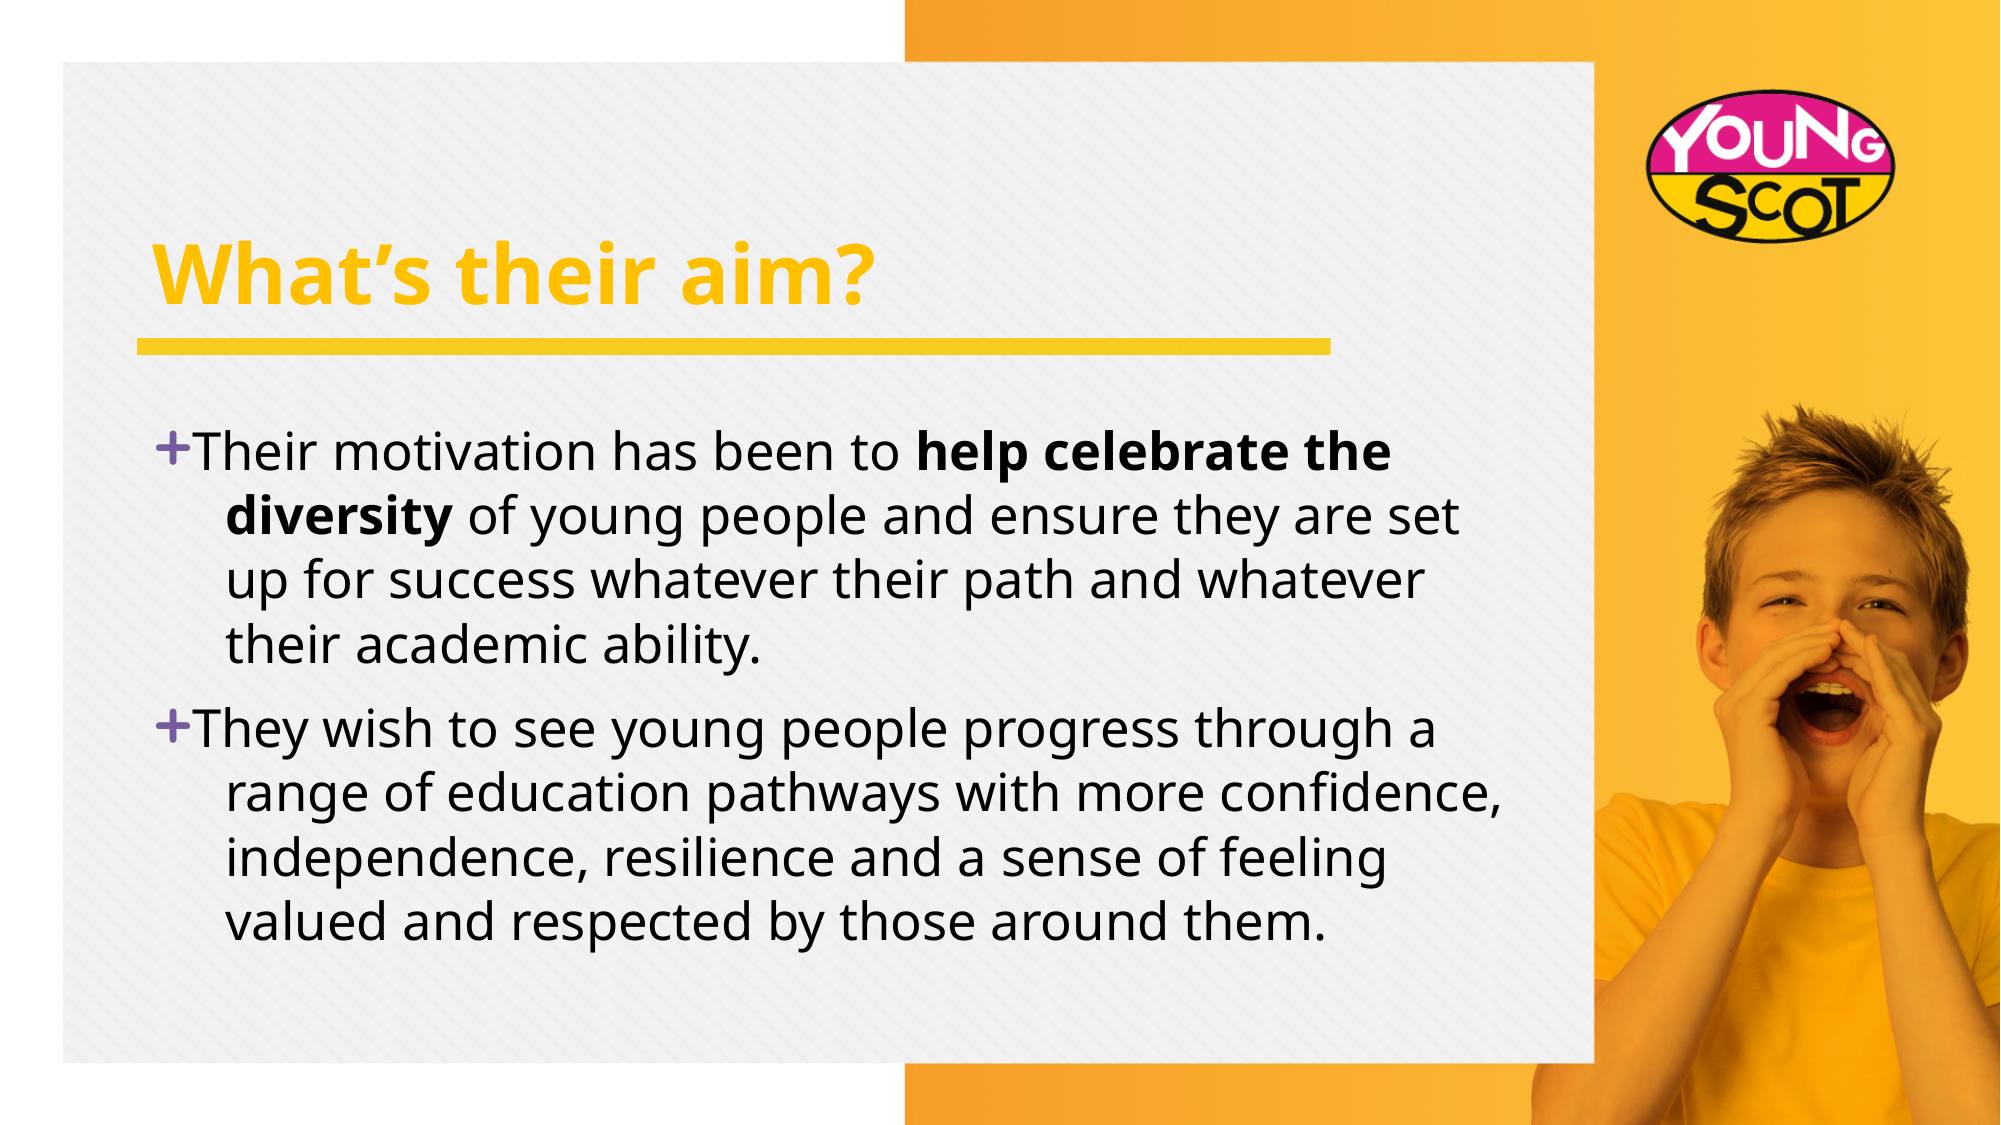

# What’s their aim?
Their motivation has been to help celebrate the diversity of young people and ensure they are set up for success whatever their path and whatever their academic ability.
They wish to see young people progress through a range of education pathways with more confidence, independence, resilience and a sense of feeling valued and respected by those around them.